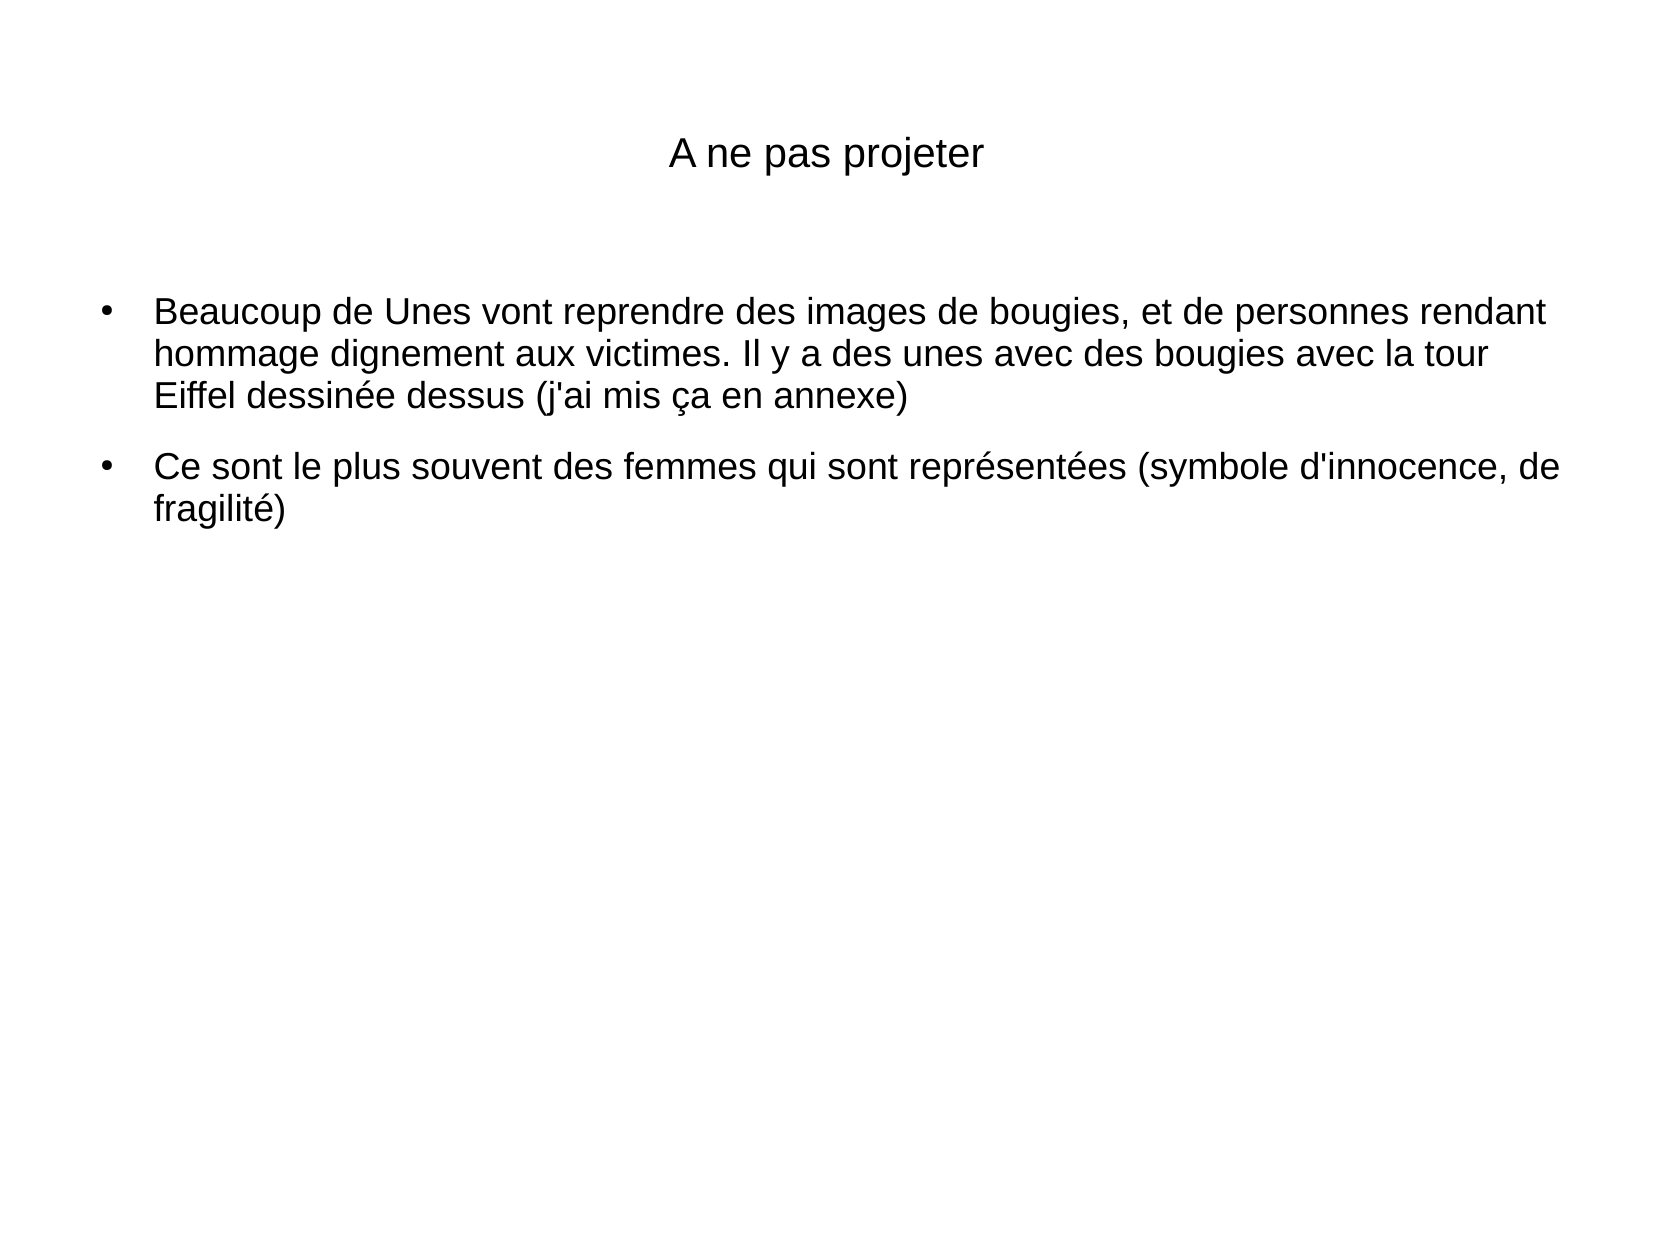

# A ne pas projeter
Beaucoup de Unes vont reprendre des images de bougies, et de personnes rendant hommage dignement aux victimes. Il y a des unes avec des bougies avec la tour Eiffel dessinée dessus (j'ai mis ça en annexe)
Ce sont le plus souvent des femmes qui sont représentées (symbole d'innocence, de fragilité)